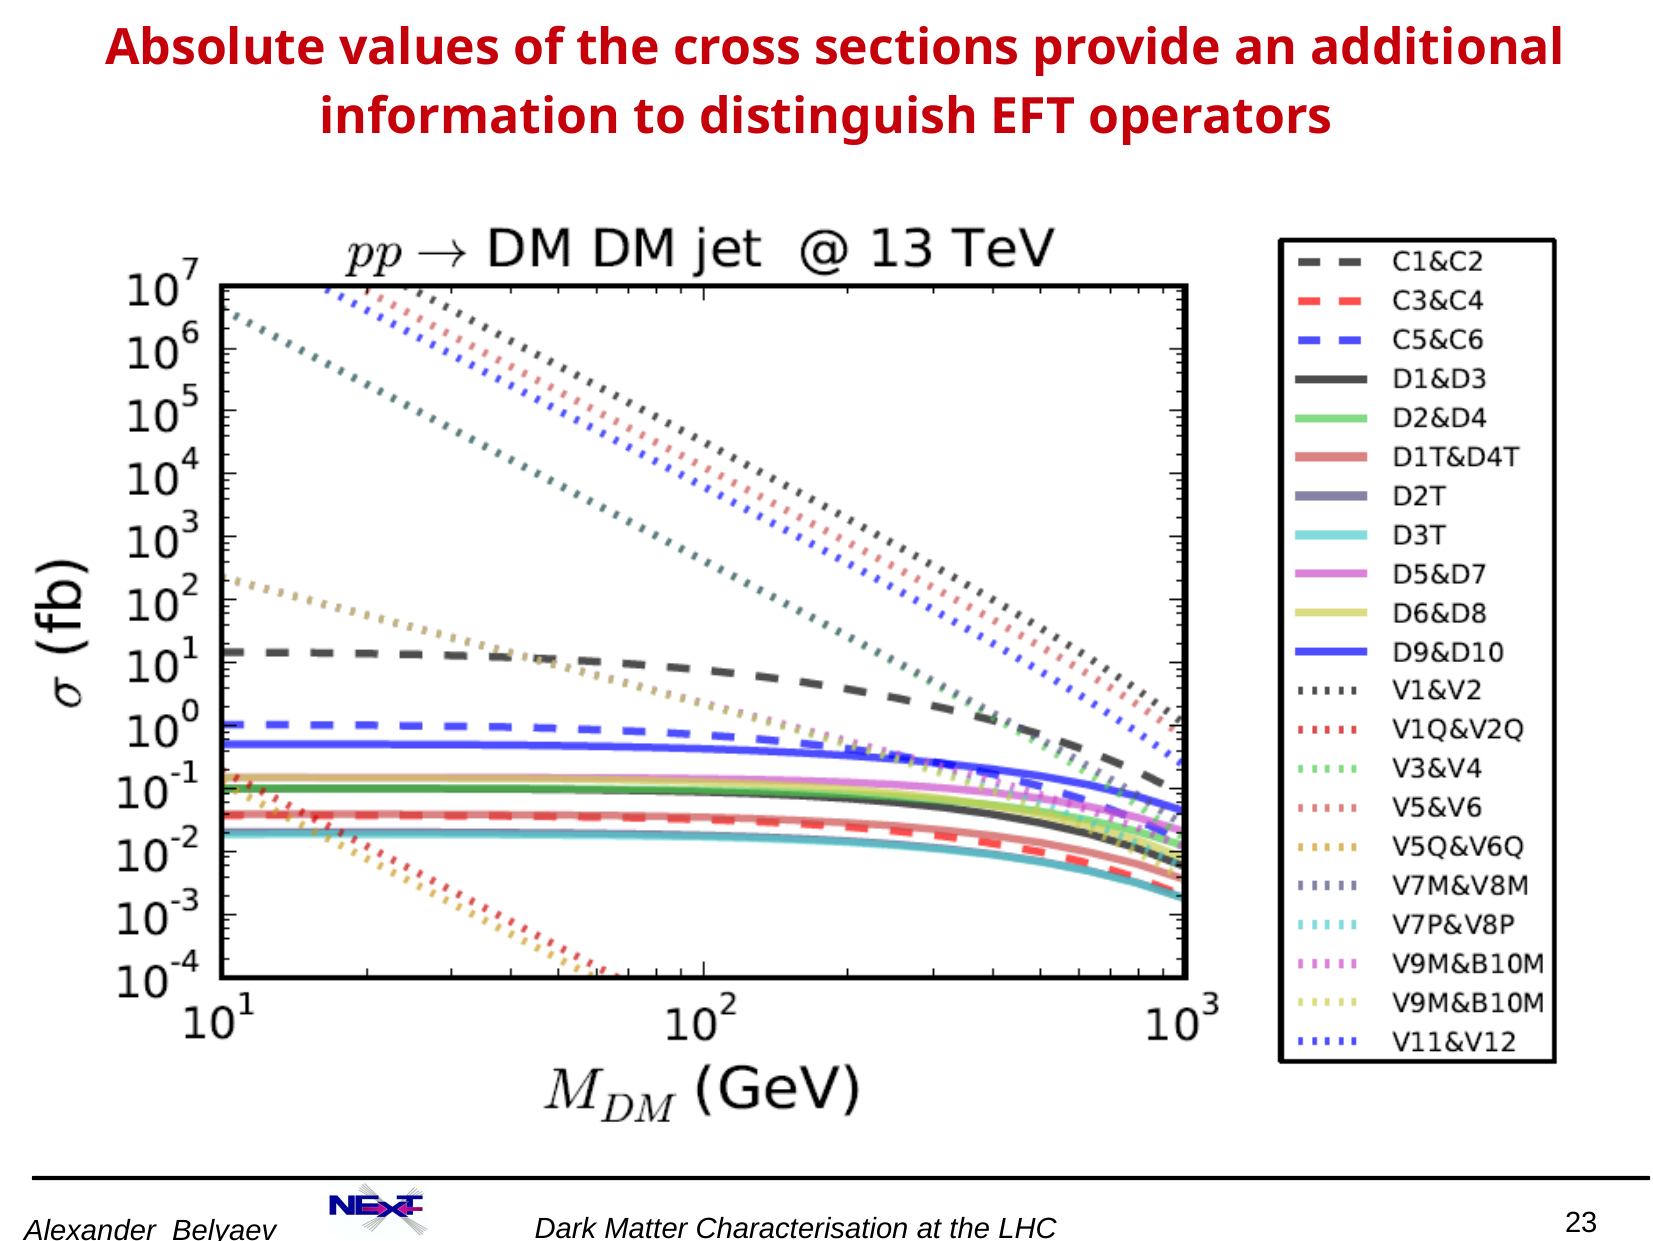

# Absolute values of the cross sections provide an additional information to distinguish EFT operators